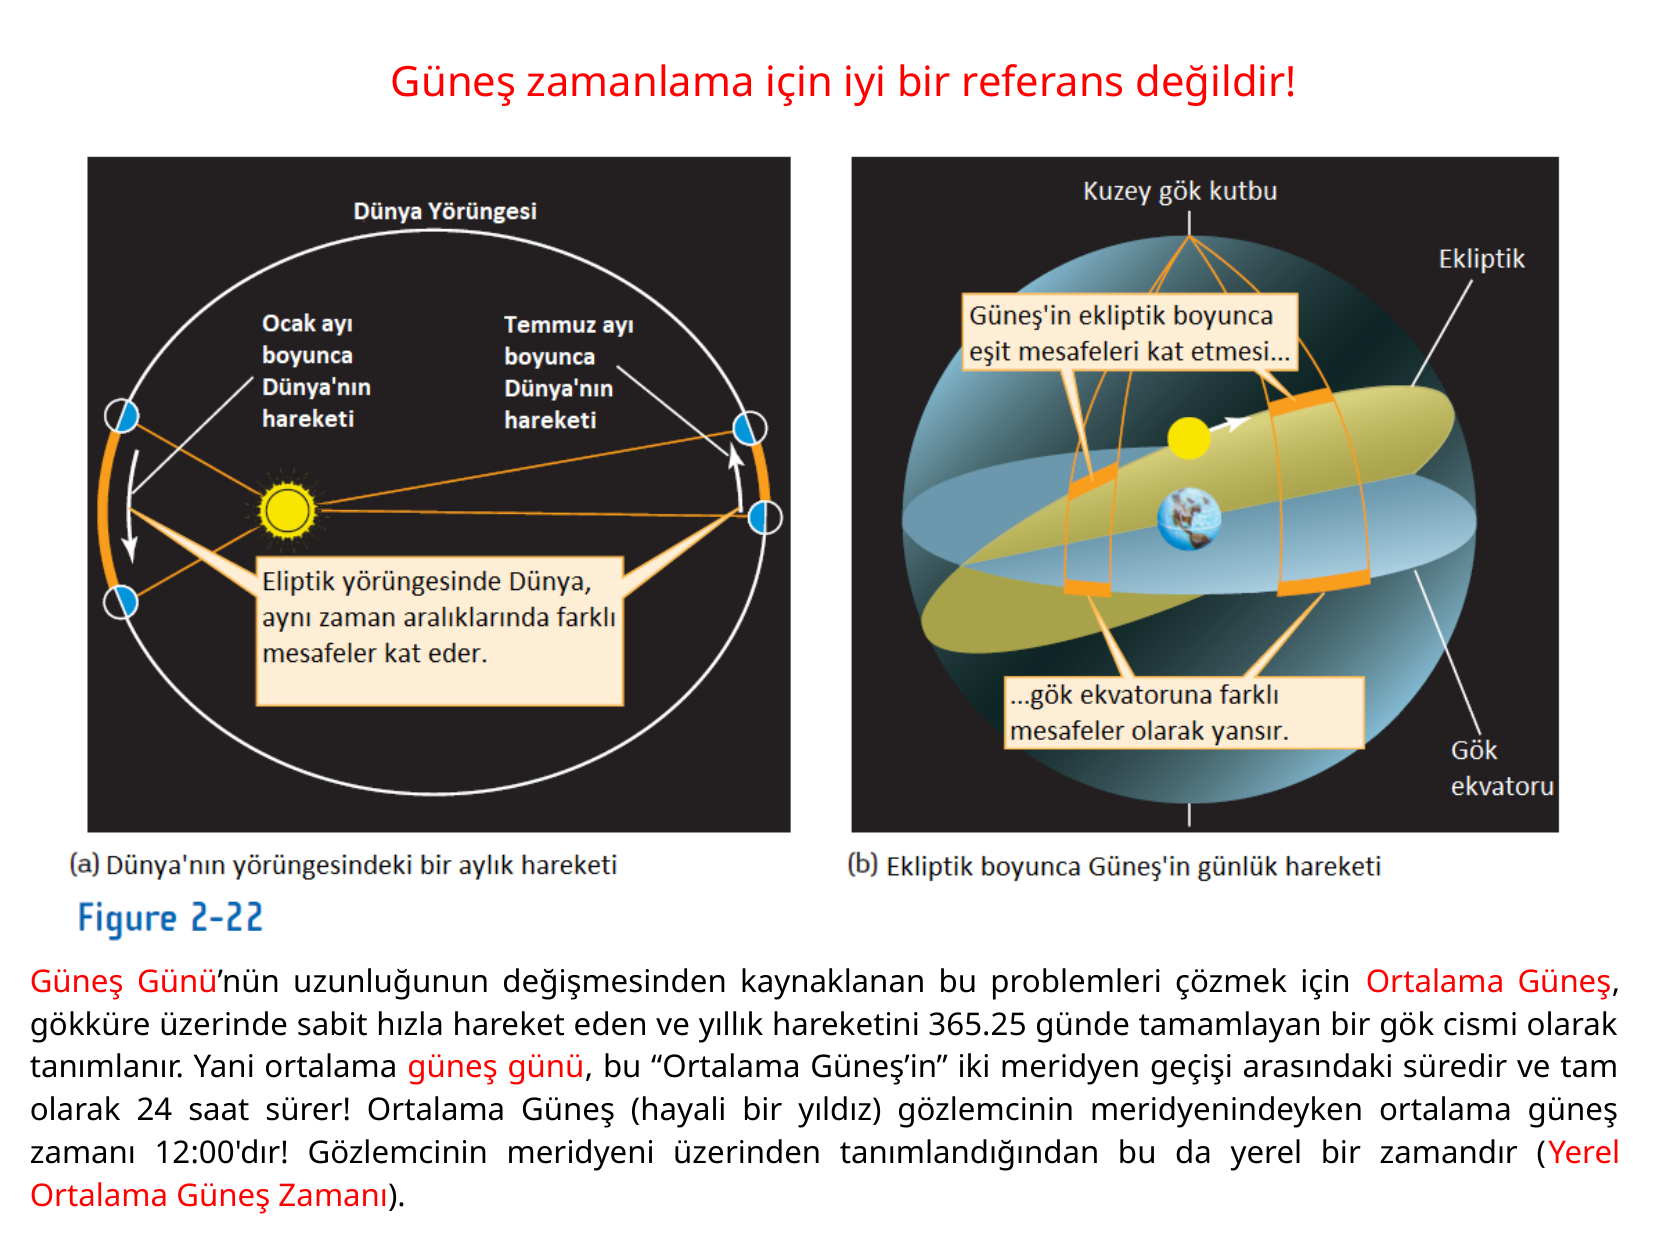

# Güneş zamanlama için iyi bir referans değildir!
Güneş Günü’nün uzunluğunun değişmesinden kaynaklanan bu problemleri çözmek için Ortalama Güneş, gökküre üzerinde sabit hızla hareket eden ve yıllık hareketini 365.25 günde tamamlayan bir gök cismi olarak tanımlanır. Yani ortalama güneş günü, bu “Ortalama Güneş’in” iki meridyen geçişi arasındaki süredir ve tam olarak 24 saat sürer! Ortalama Güneş (hayali bir yıldız) gözlemcinin meridyenindeyken ortalama güneş zamanı 12:00'dır! Gözlemcinin meridyeni üzerinden tanımlandığından bu da yerel bir zamandır (Yerel Ortalama Güneş Zamanı).